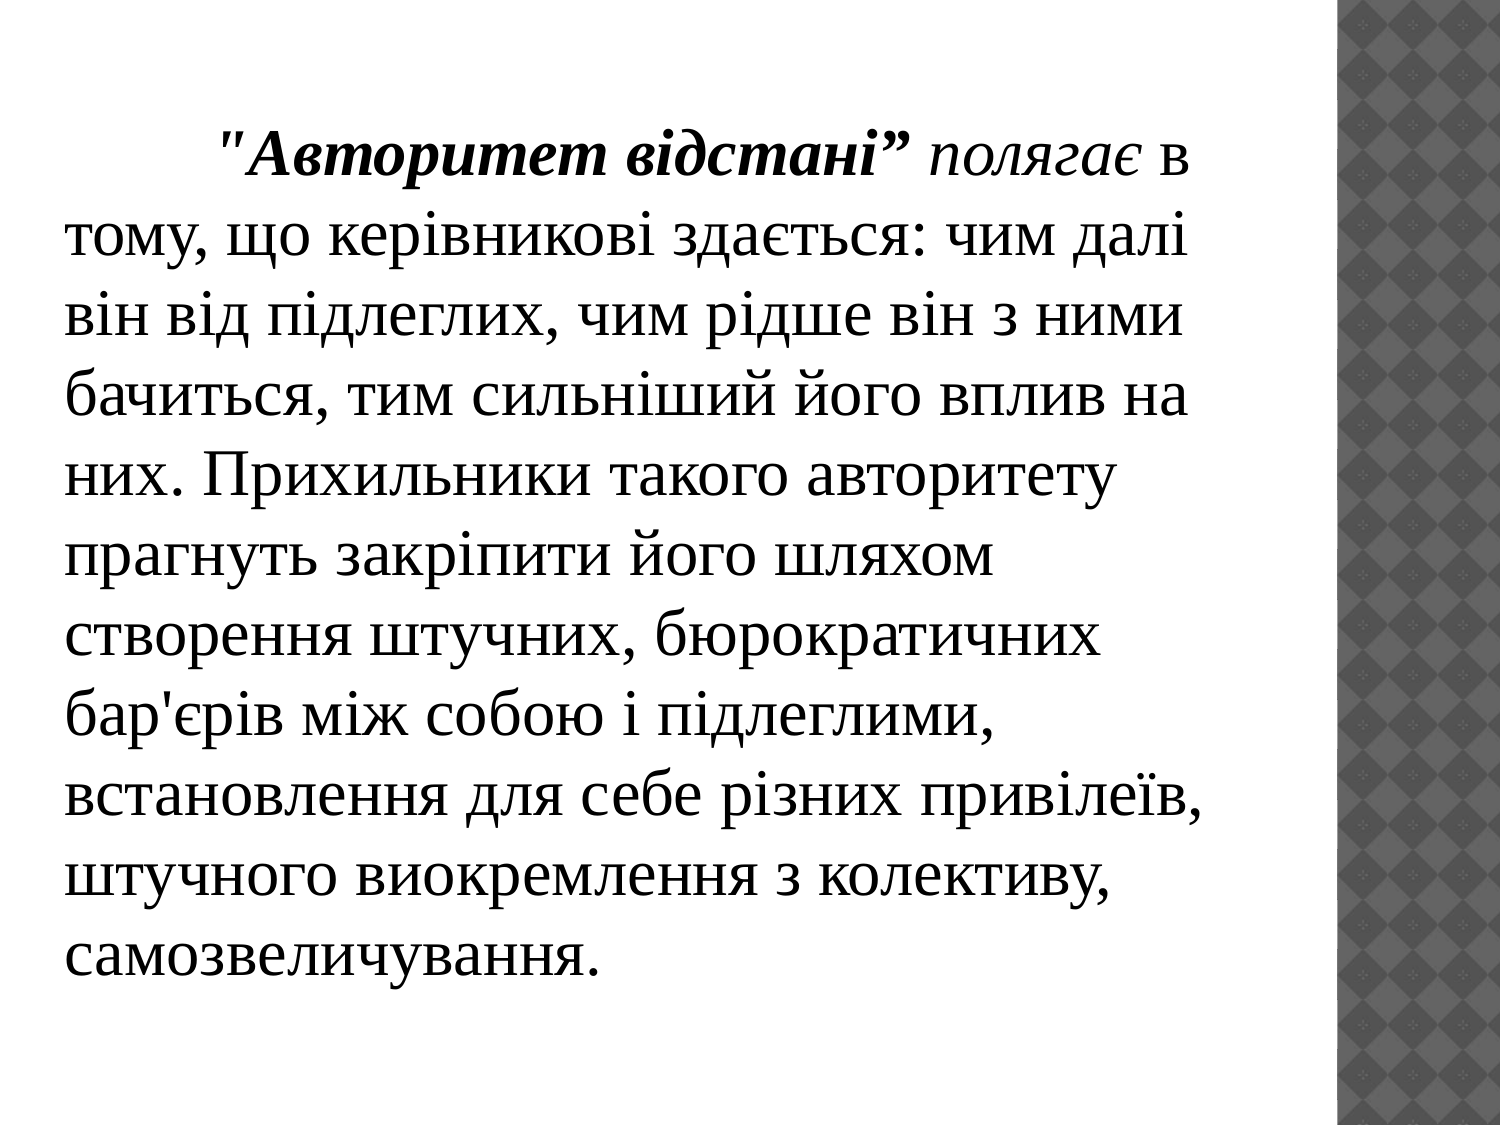

# "Авторитет відстані” полягає в тому, що керівникові здається: чим далі він від підлеглих, чим рідше він з ними бачиться, тим сильніший його вплив на них. Прихильники такого авторитету прагнуть закріпити його шляхом створення штучних, бюрократичних бар'єрів між собою і підлеглими, встановлення для себе різних привілеїв, штучного виокремлення з колективу, самозвеличування.